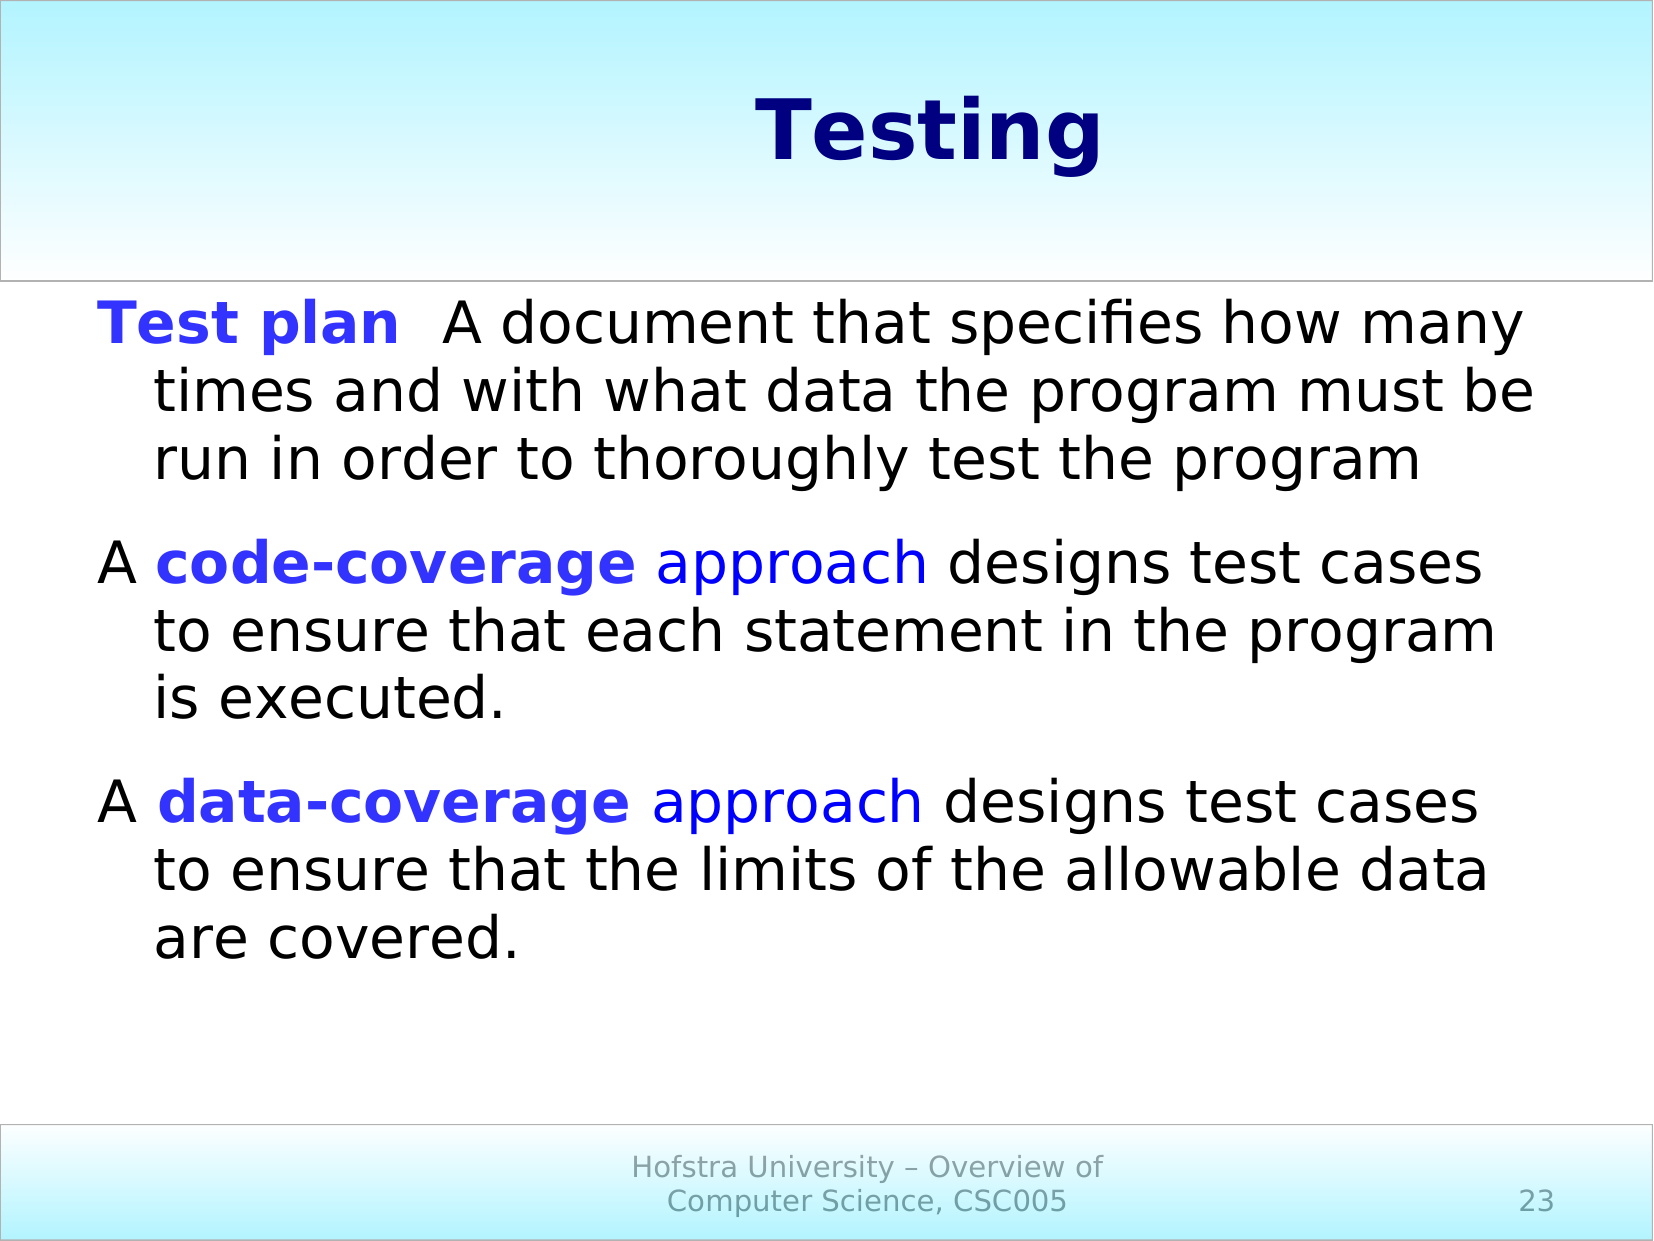

# Testing
Test plan A document that specifies how many times and with what data the program must be run in order to thoroughly test the program
A code-coverage approach designs test cases to ensure that each statement in the program
is executed.
A data-coverage approach designs test cases to ensure that the limits of the allowable data are covered.
23